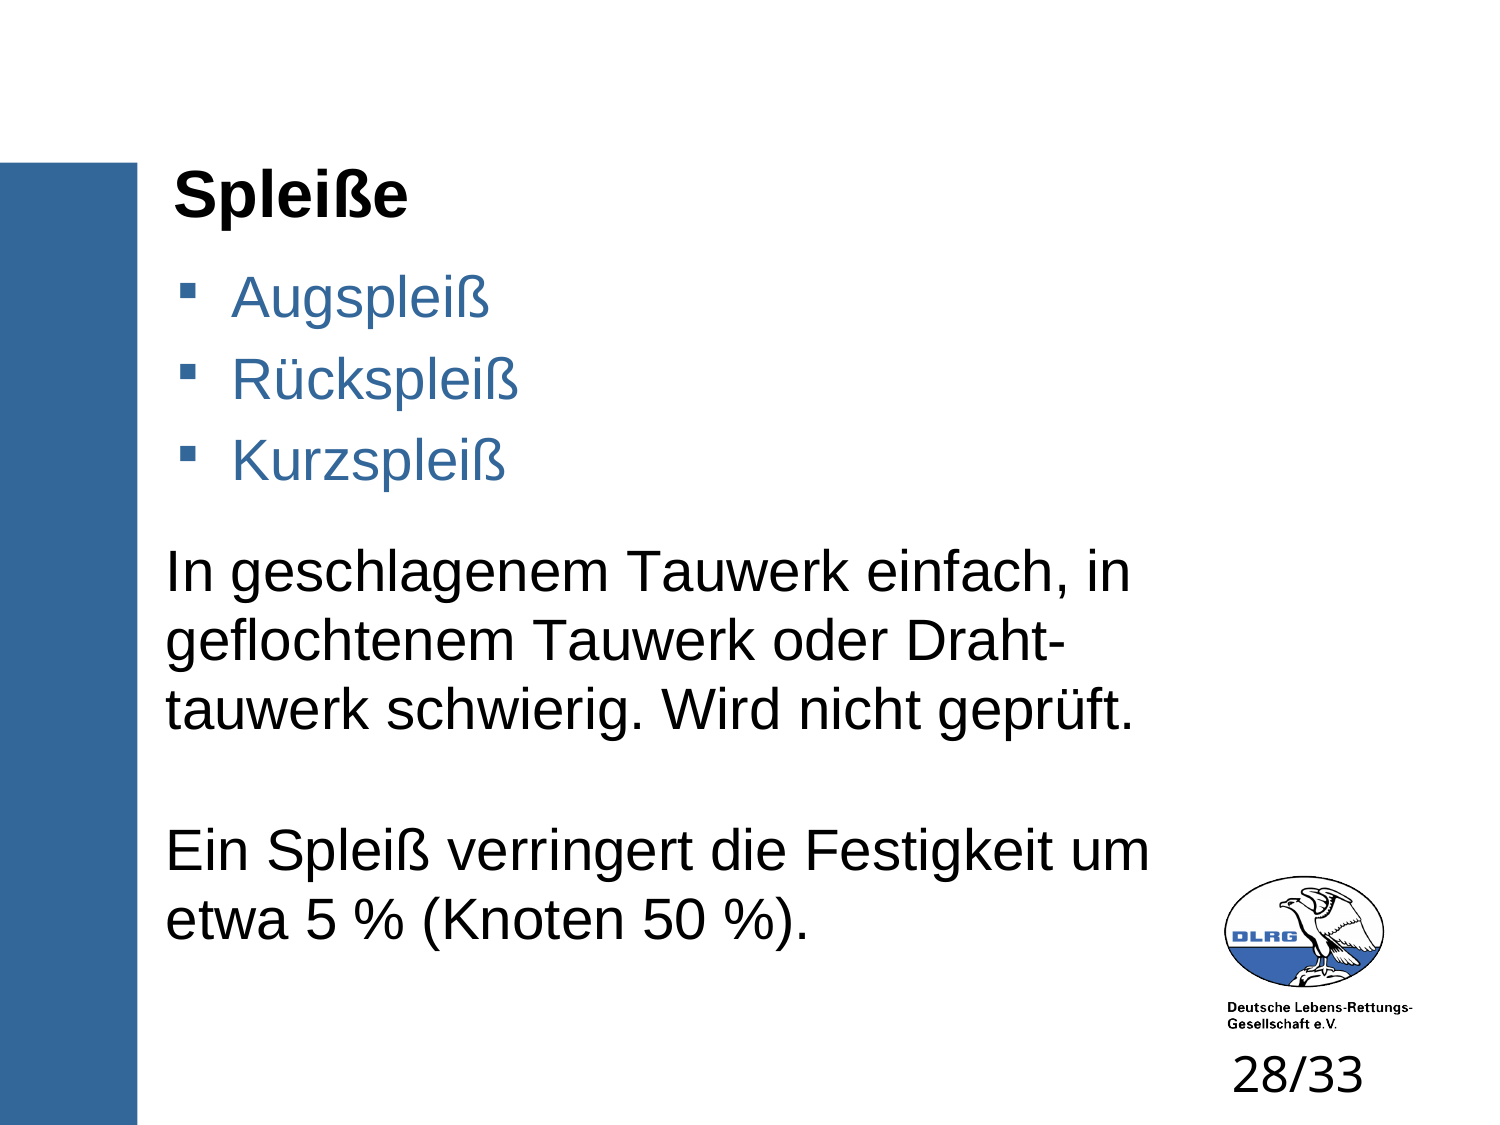

# Spleiße
Augspleiß
Rückspleiß
Kurzspleiß
In geschlagenem Tauwerk einfach, in
geflochtenem Tauwerk oder Draht-
tauwerk schwierig. Wird nicht geprüft.
Ein Spleiß verringert die Festigkeit um
etwa 5 % (Knoten 50 %).
28/33